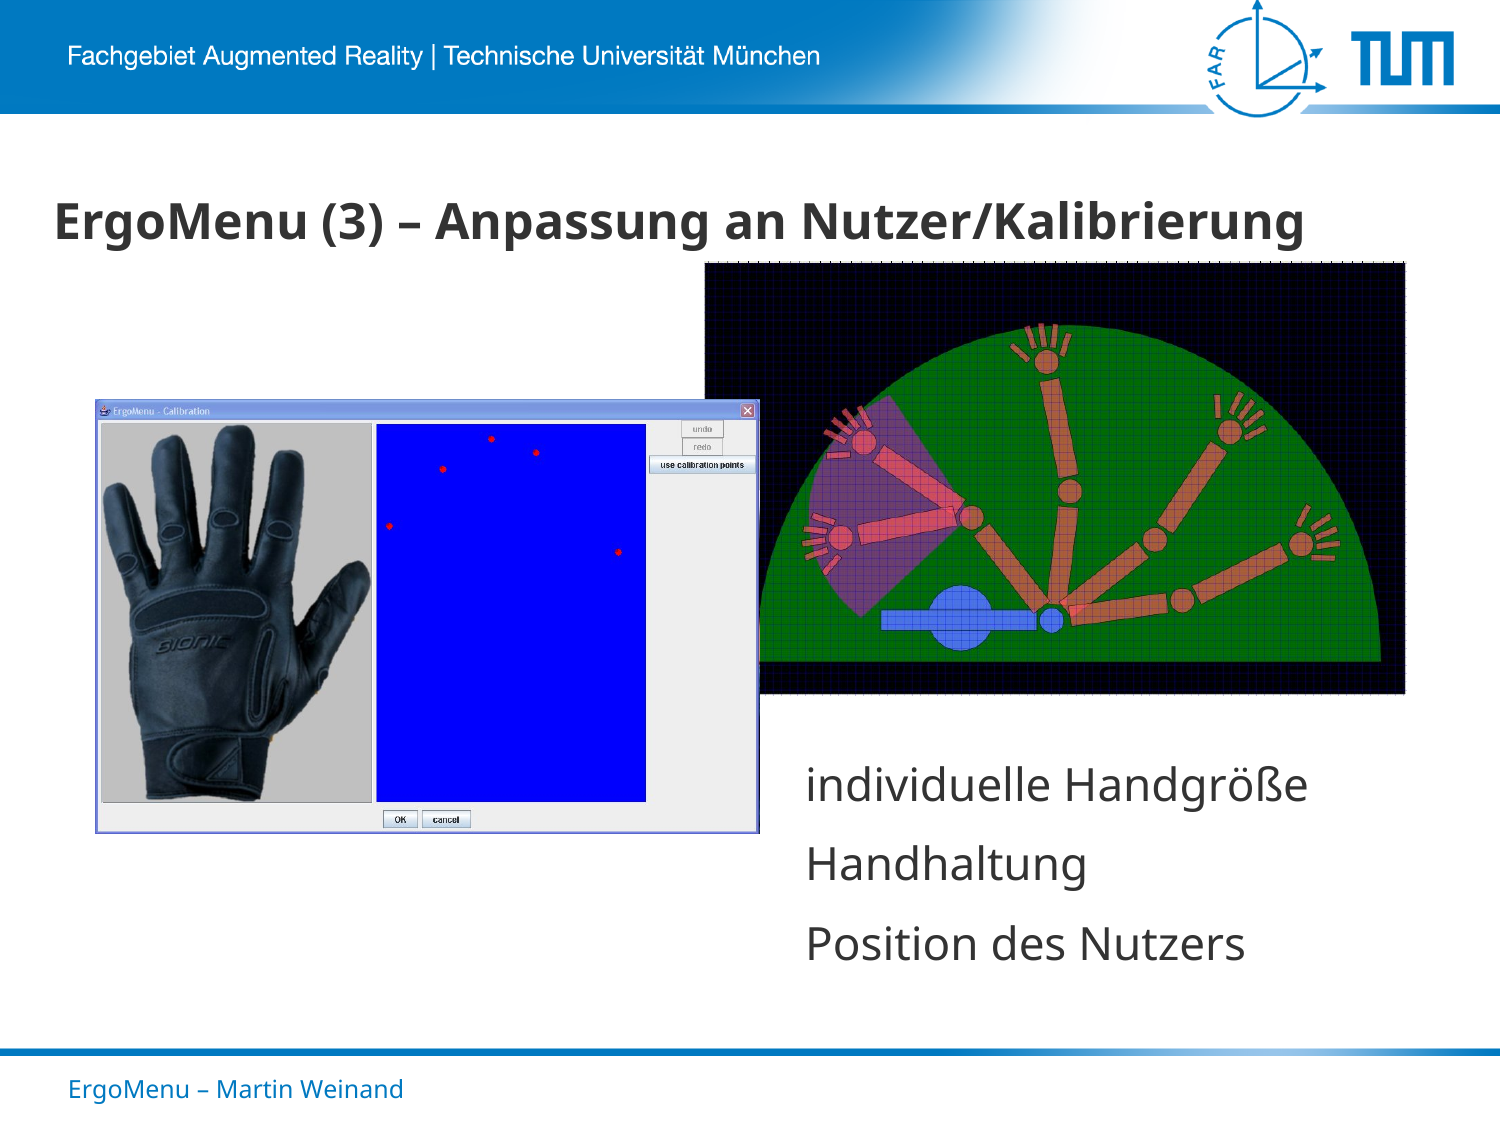

# ErgoMenu (3) – Anpassung an Nutzer/Kalibrierung
individuelle Handgröße
Handhaltung
Position des Nutzers
ErgoMenu – Martin Weinand